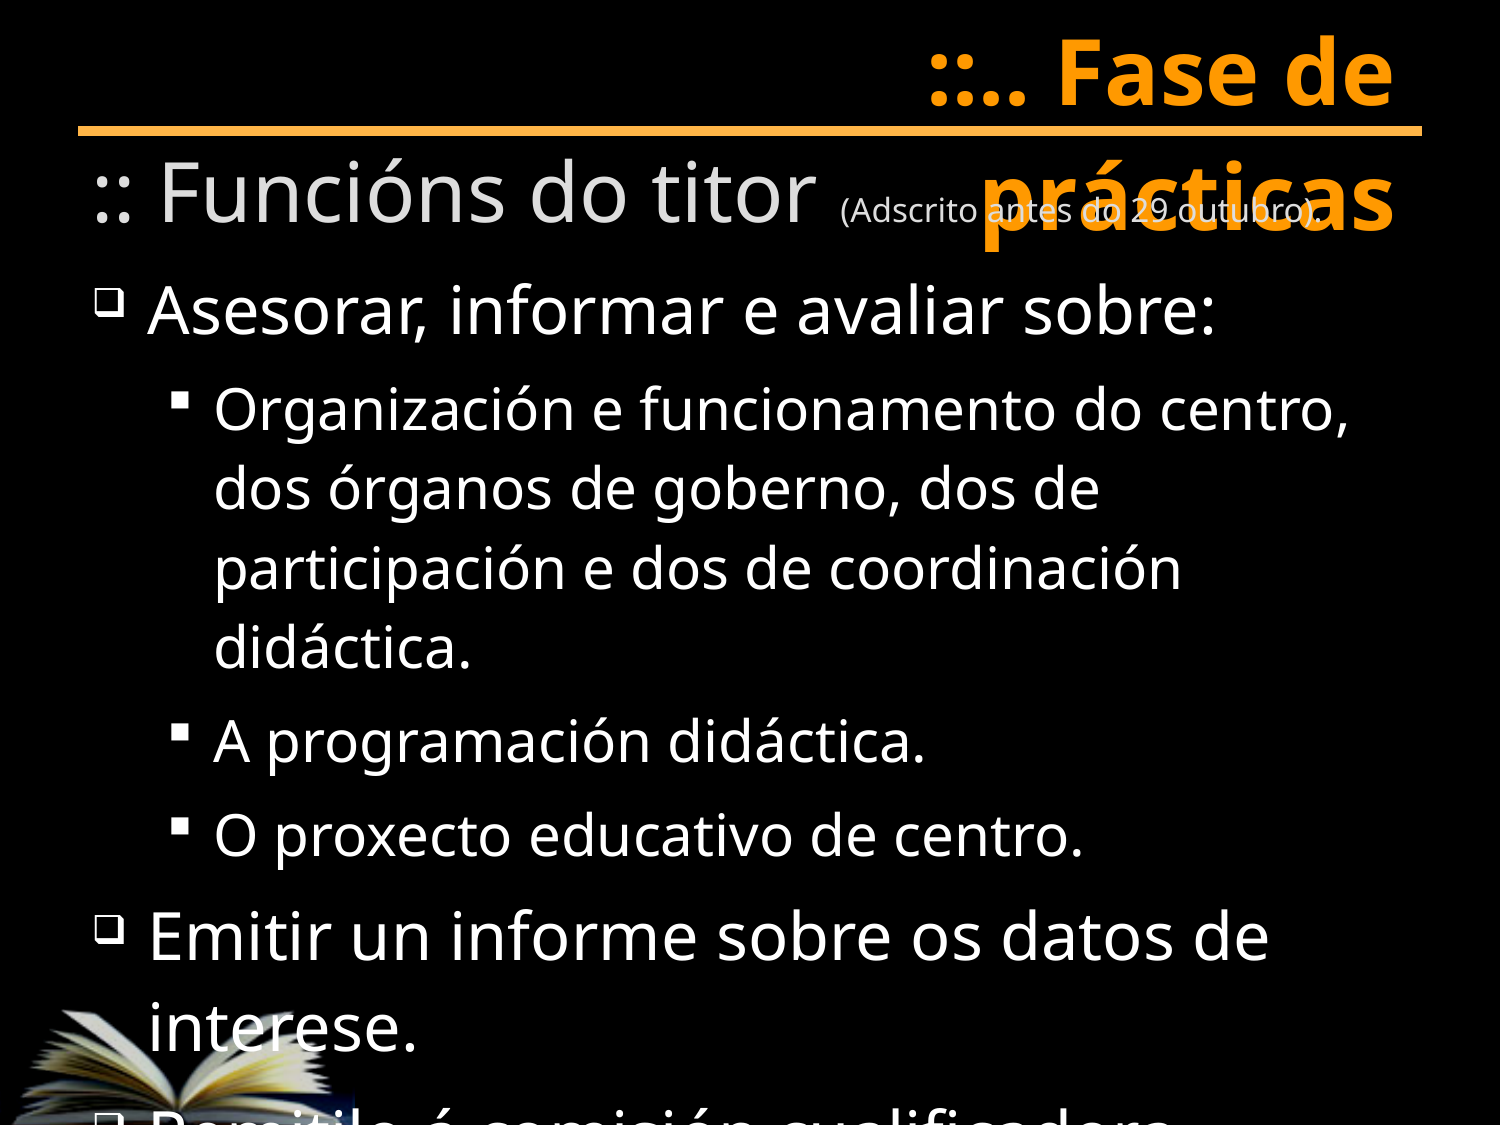

# :: Funcións do titor (Adscrito antes do 29 outubro).
Asesorar, informar e avaliar sobre:
Organización e funcionamento do centro, dos órganos de goberno, dos de participación e dos de coordinación didáctica.
A programación didáctica.
O proxecto educativo de centro.
Emitir un informe sobre os datos de interese.
Remitilo á comisión cualificadora.